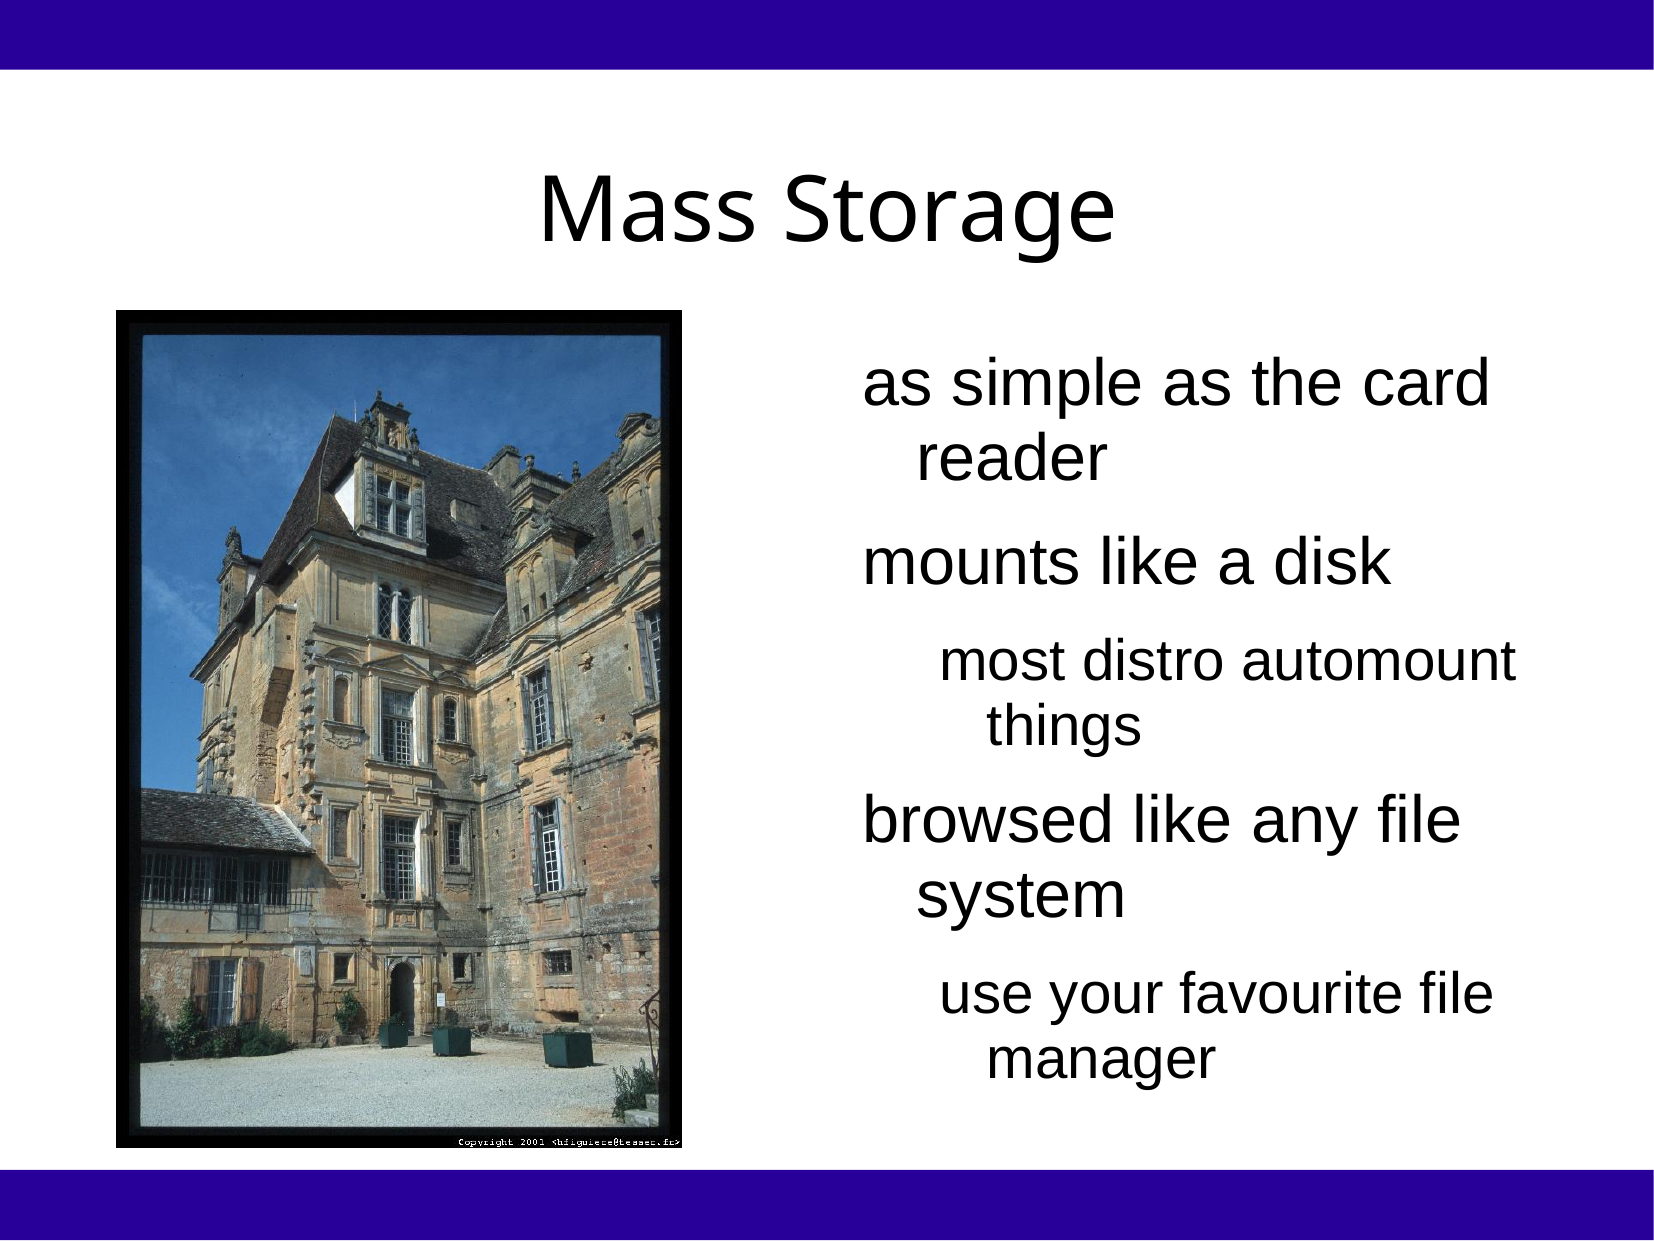

# Mass Storage
as simple as the card reader
mounts like a disk
most distro automount things
browsed like any file system
use your favourite file manager